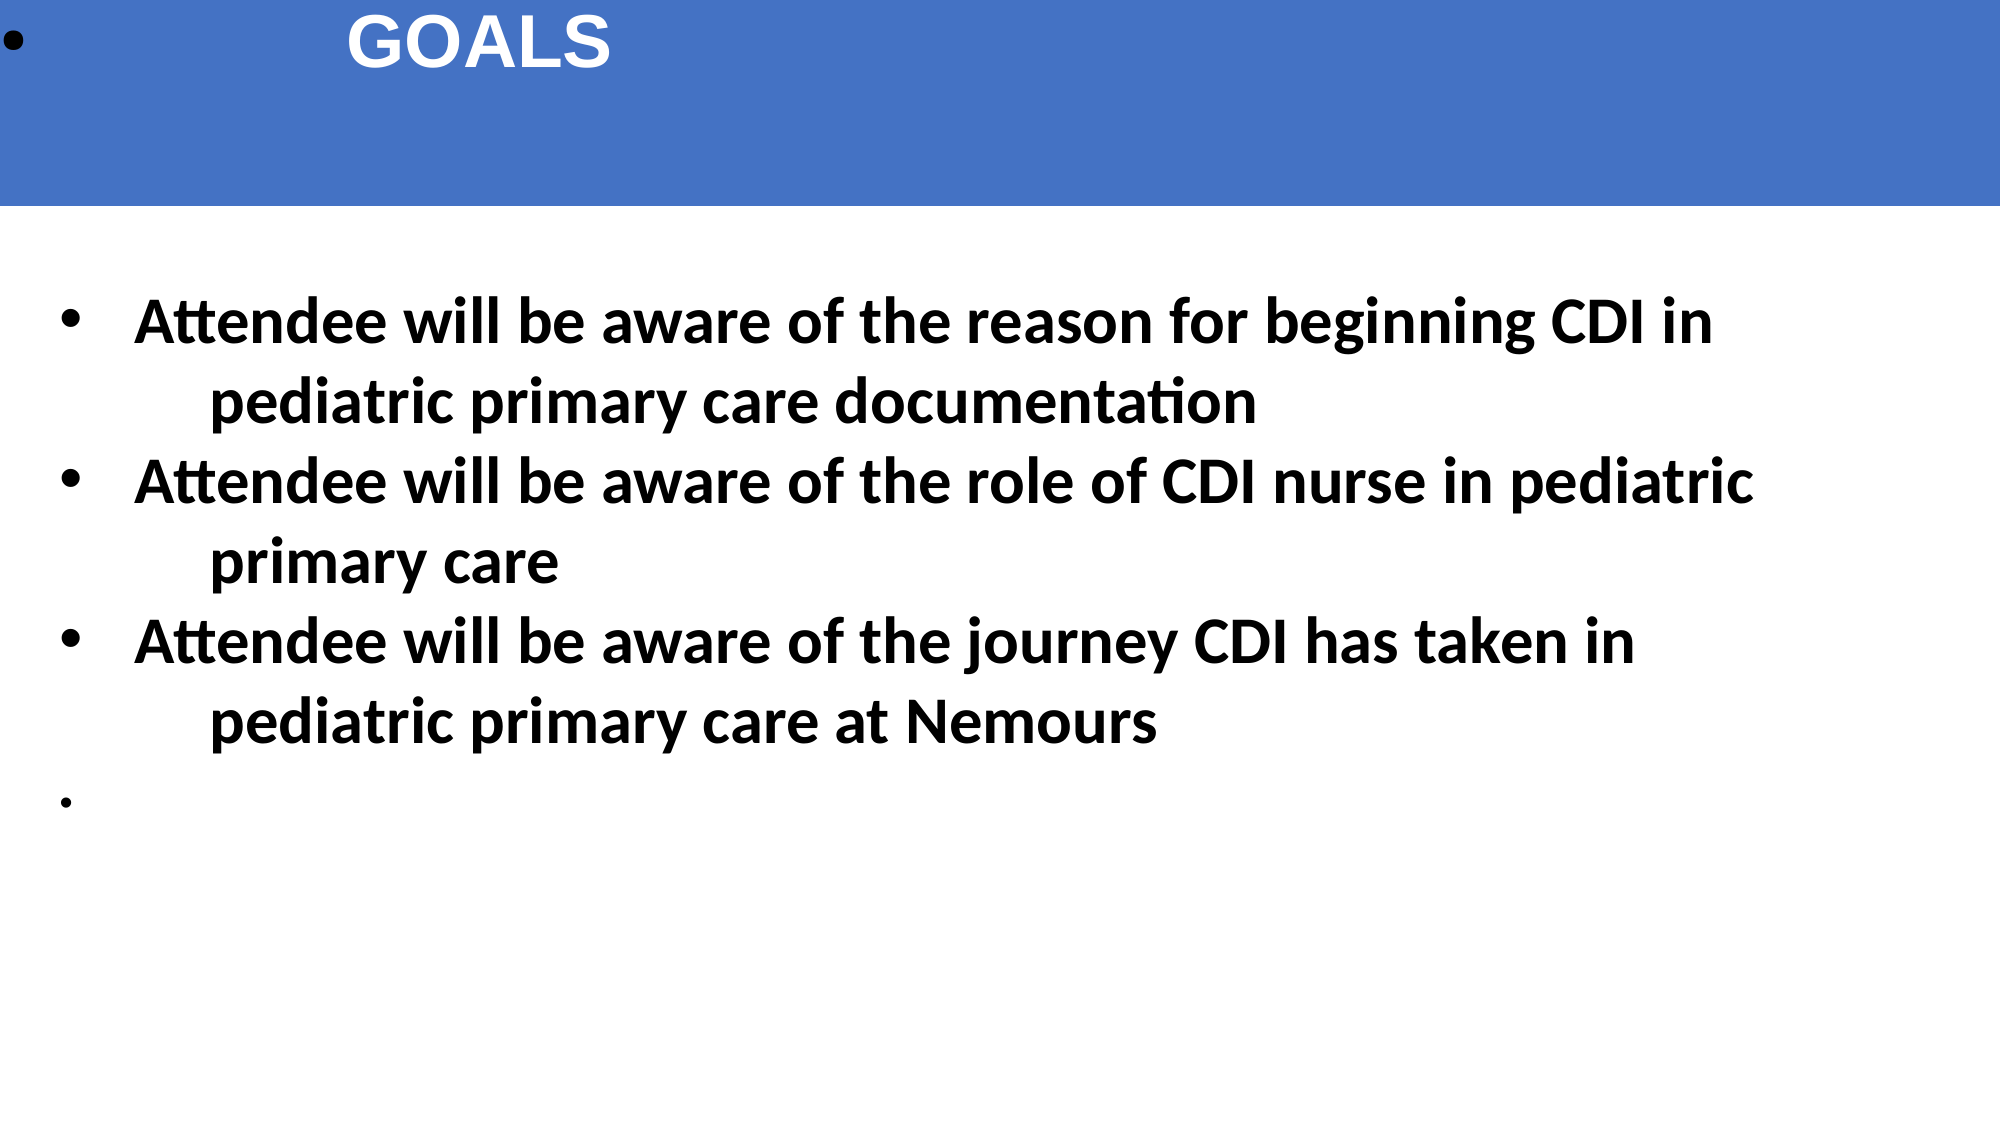

| GOALS |
| --- |
Attendee will be aware of the reason for beginning CDI in pediatric primary care documentation
Attendee will be aware of the role of CDI nurse in pediatric primary care
Attendee will be aware of the journey CDI has taken in pediatric primary care at Nemours